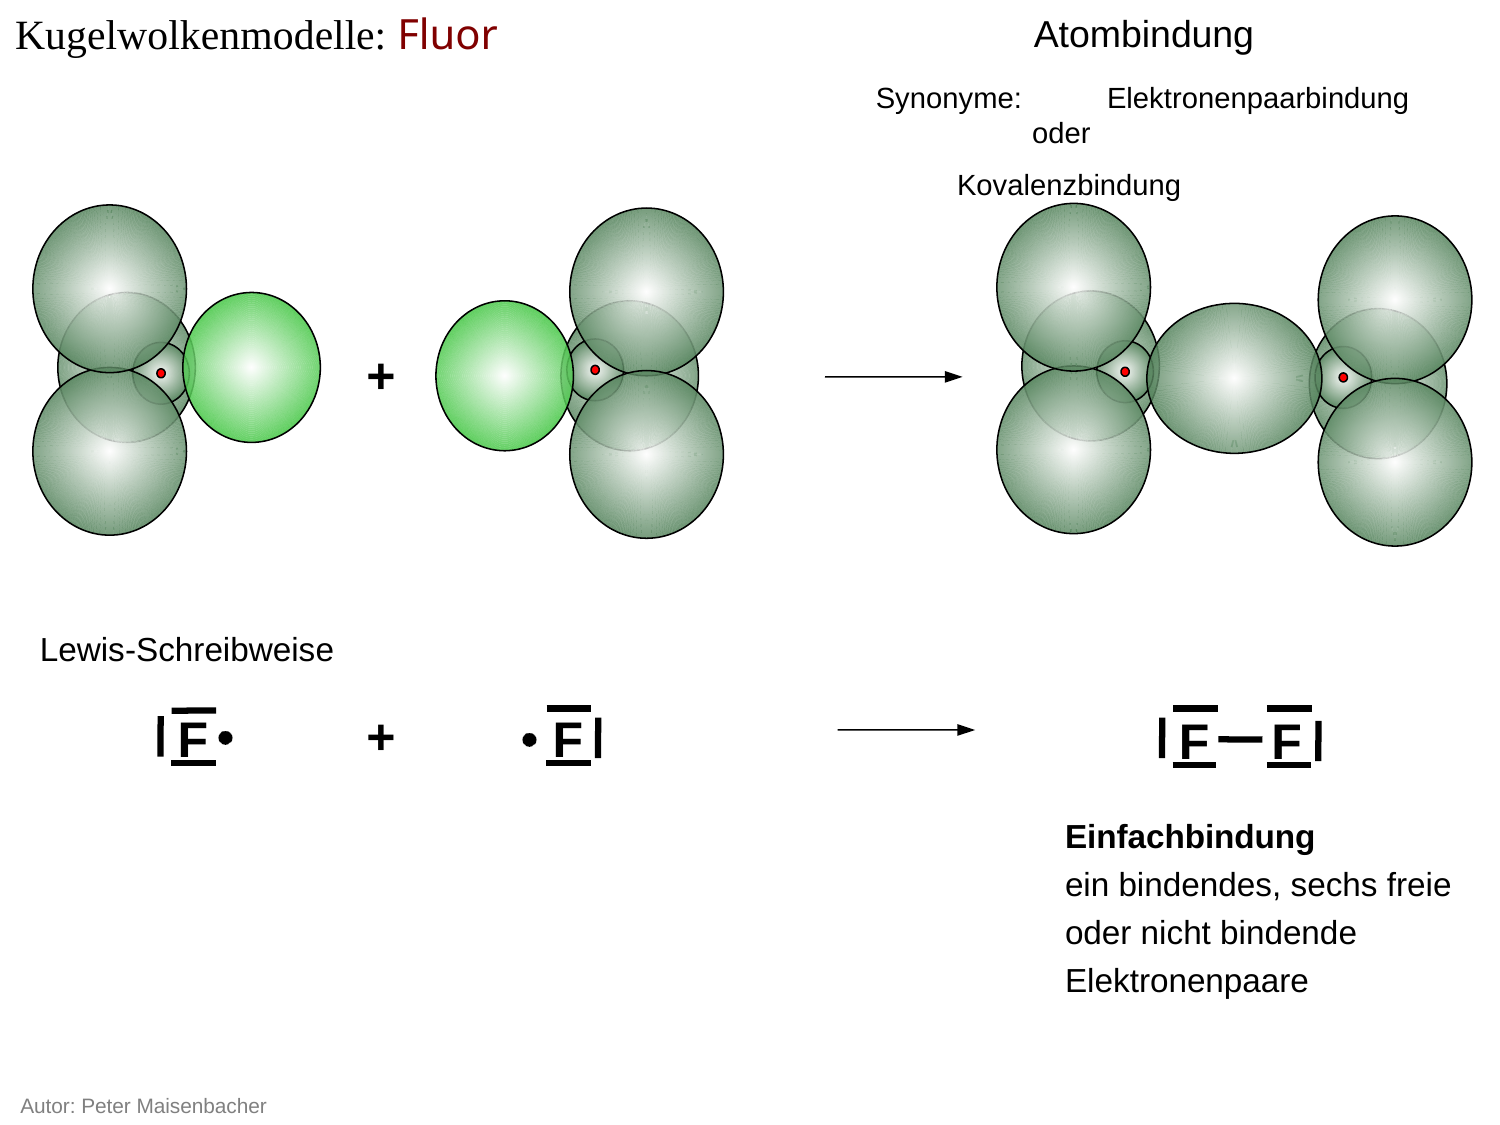

Kugelwolkenmodelle: Fluor
Atombindung
Synonyme: 	Elektronenpaarbindung oder
	Kovalenzbindung
+
Lewis-Schreibweise
+
F
F
F
F
Einfachbindung
ein bindendes, sechs freie
oder nicht bindende
Elektronenpaare
Autor: Peter Maisenbacher